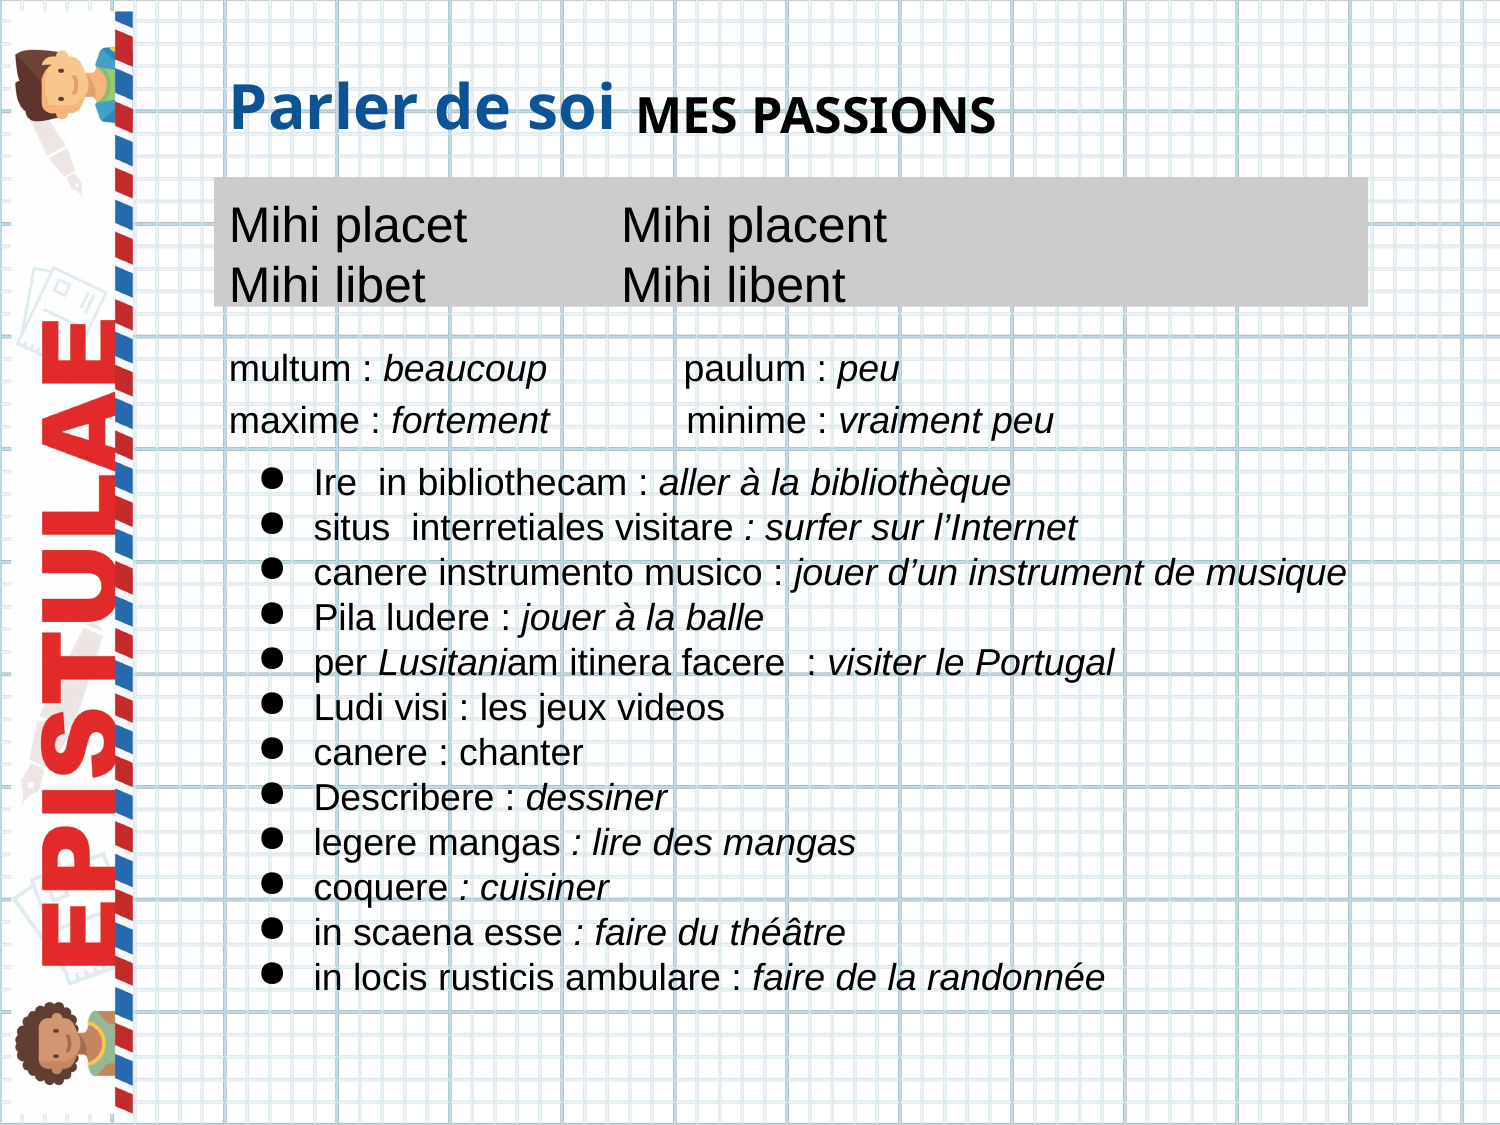

Parler de soi
MES PASSIONS
Mihi placet Mihi placent
Mihi libet Mihi libent
multum : beaucoup paulum : peu
maxime : fortement minime : vraiment peu
Ire in bibliothecam : aller à la bibliothèque
situs interretiales visitare : surfer sur l’Internet
canere instrumento musico : jouer d’un instrument de musique
Pila ludere : jouer à la balle
per Lusitaniam itinera facere : visiter le Portugal
Ludi visi : les jeux videos
canere : chanter
Describere : dessiner
legere mangas : lire des mangas
coquere : cuisiner
in scaena esse : faire du théâtre
in locis rusticis ambulare : faire de la randonnée